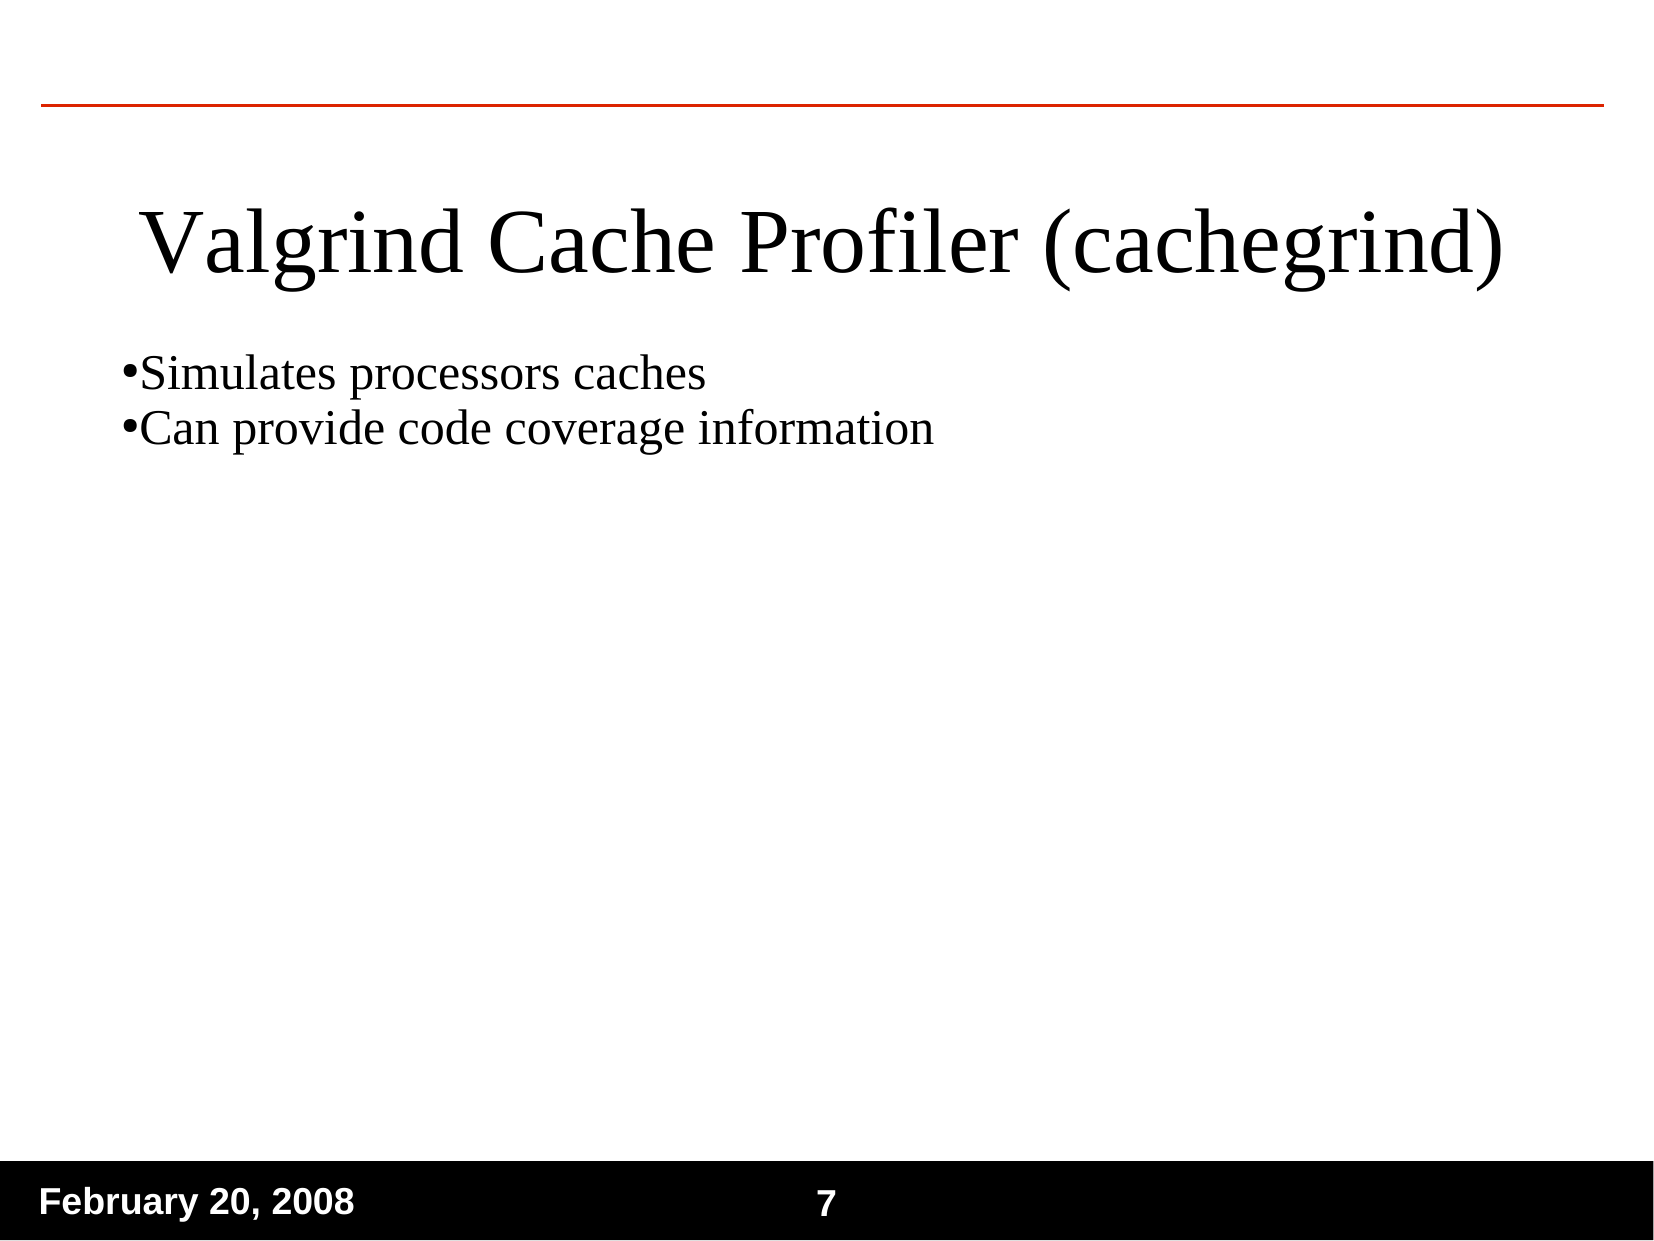

# Valgrind Cache Profiler (cachegrind)
Simulates processors caches
Can provide code coverage information